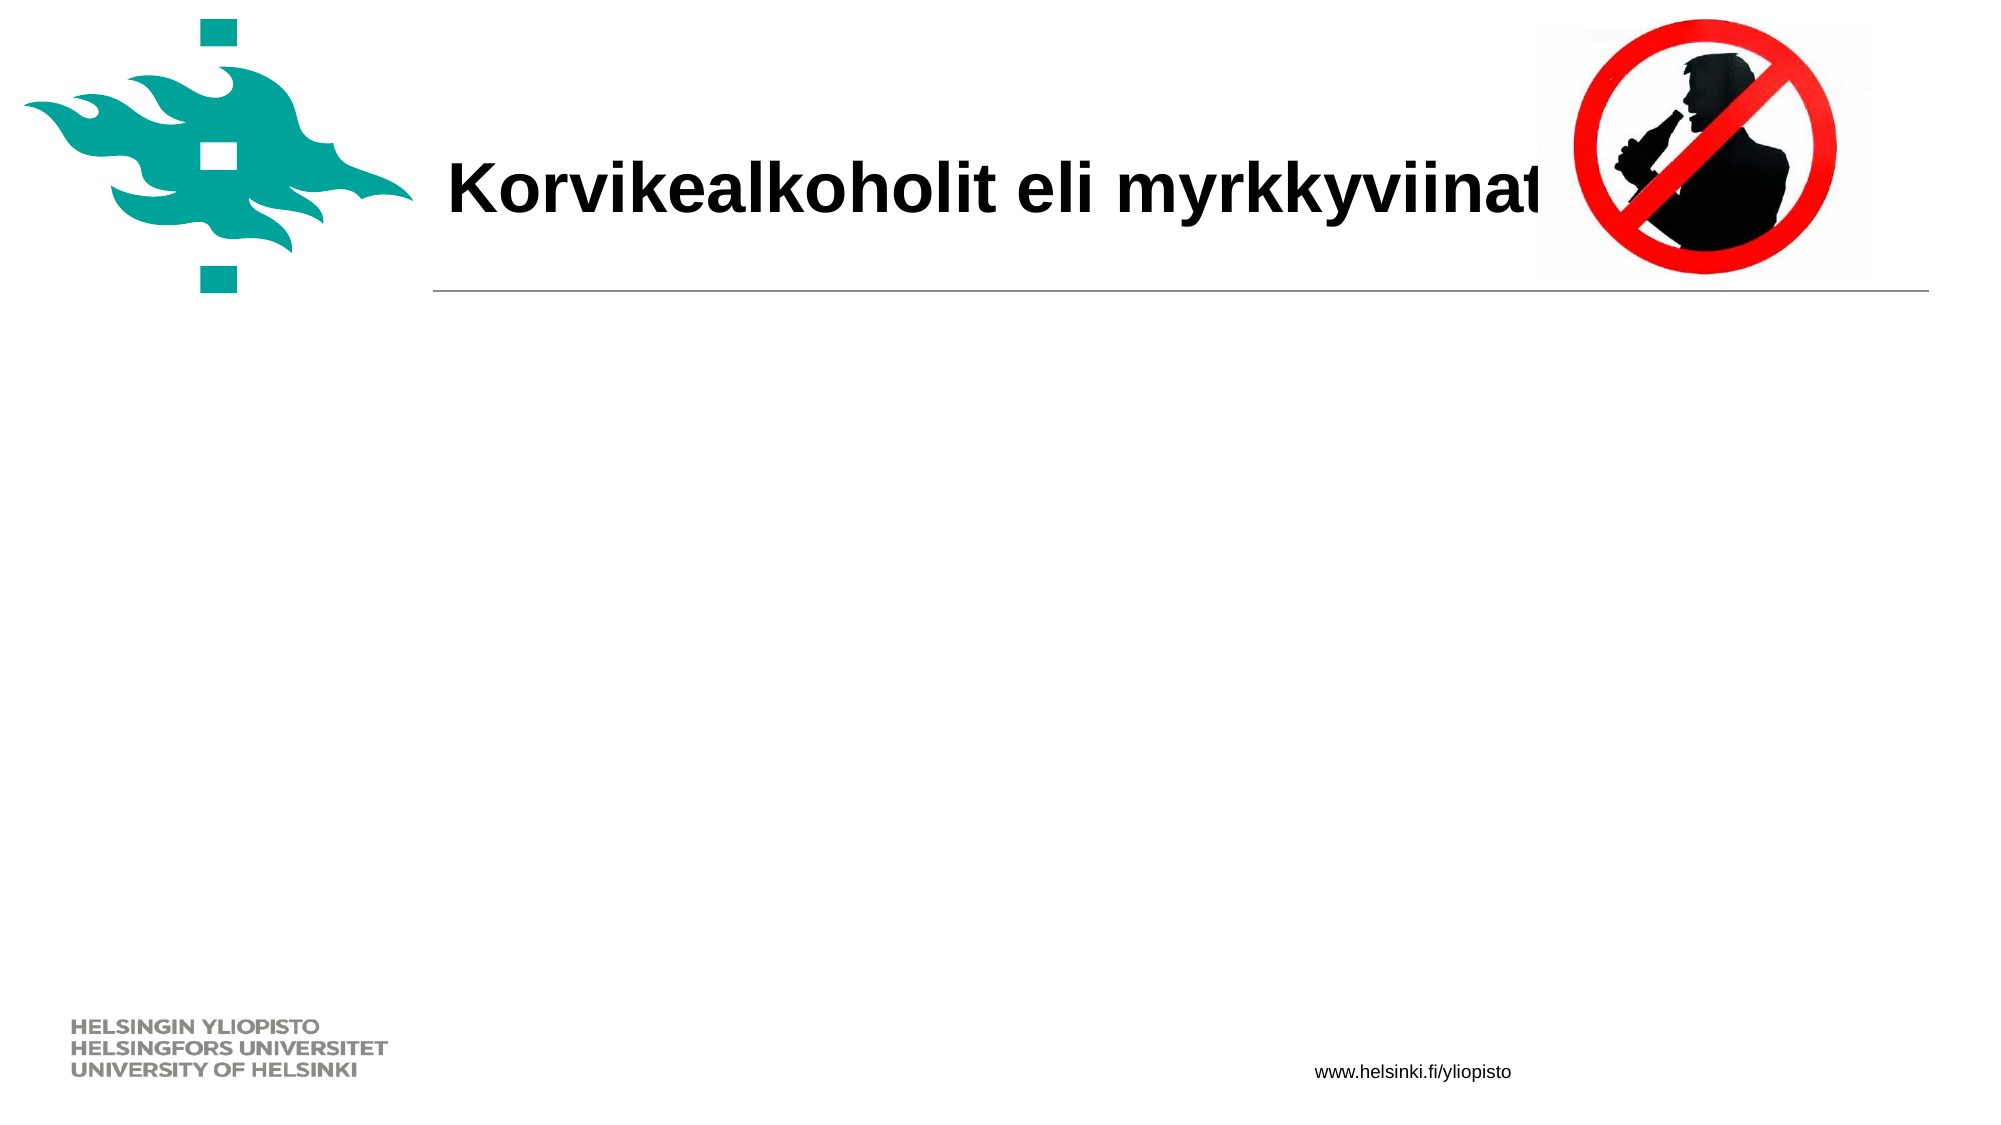

# Korvikealkoholit eli myrkkyviinat
Tuulilasinpesuneste
Kitkerän makuinen, pistävän hajuinen
Käsidesi, jäänestoaine
Arvioitu tappava annos 240 ml
Myös epäpuhtautena väkevissä viinoissa
Etyleeniglykoli
Metanoli
Isopropanoli
Väritön, makeahkon makuinen
Väritön, hajuton mauton
Jäänestoaine, pakkasneste
Tappava annos 100 ml
Tappava annos 100 ml